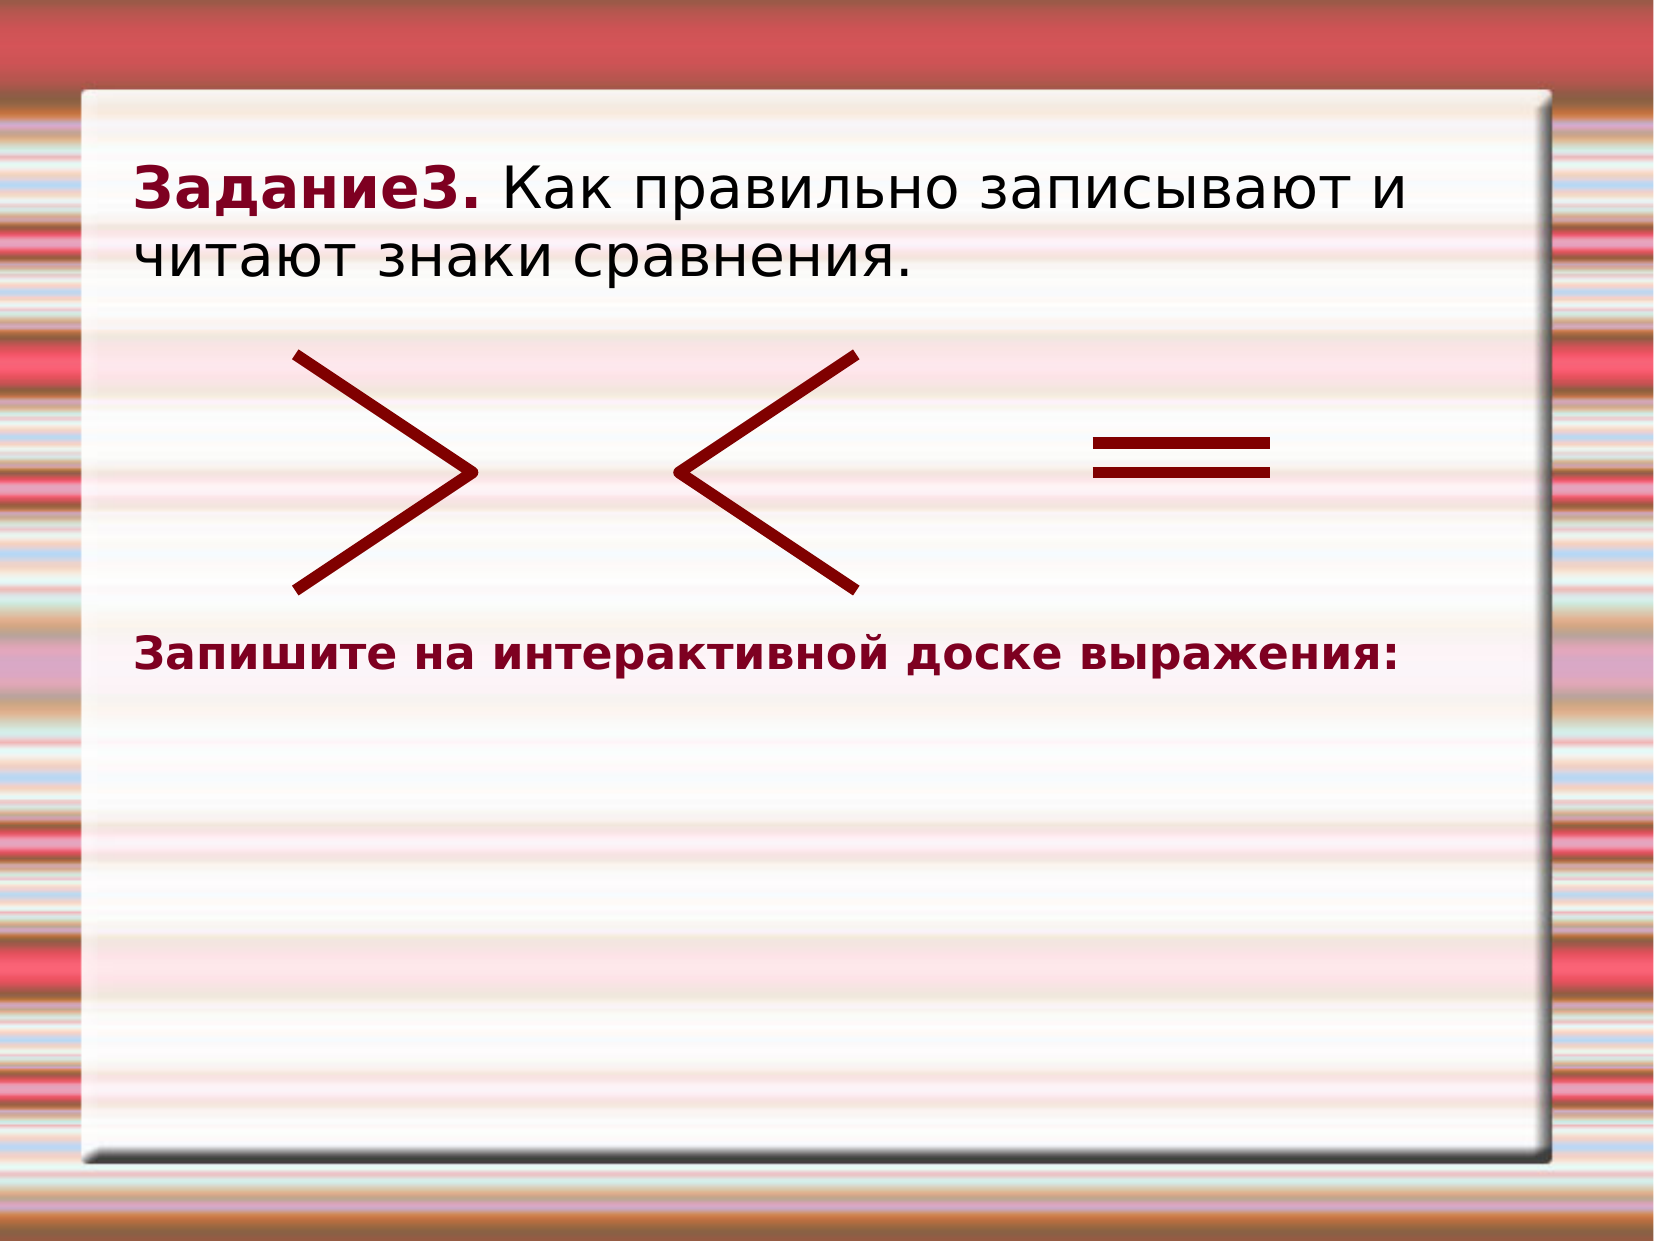

Задание3. Как правильно записывают и читают знаки сравнения.
Запишите на интерактивной доске выражения: